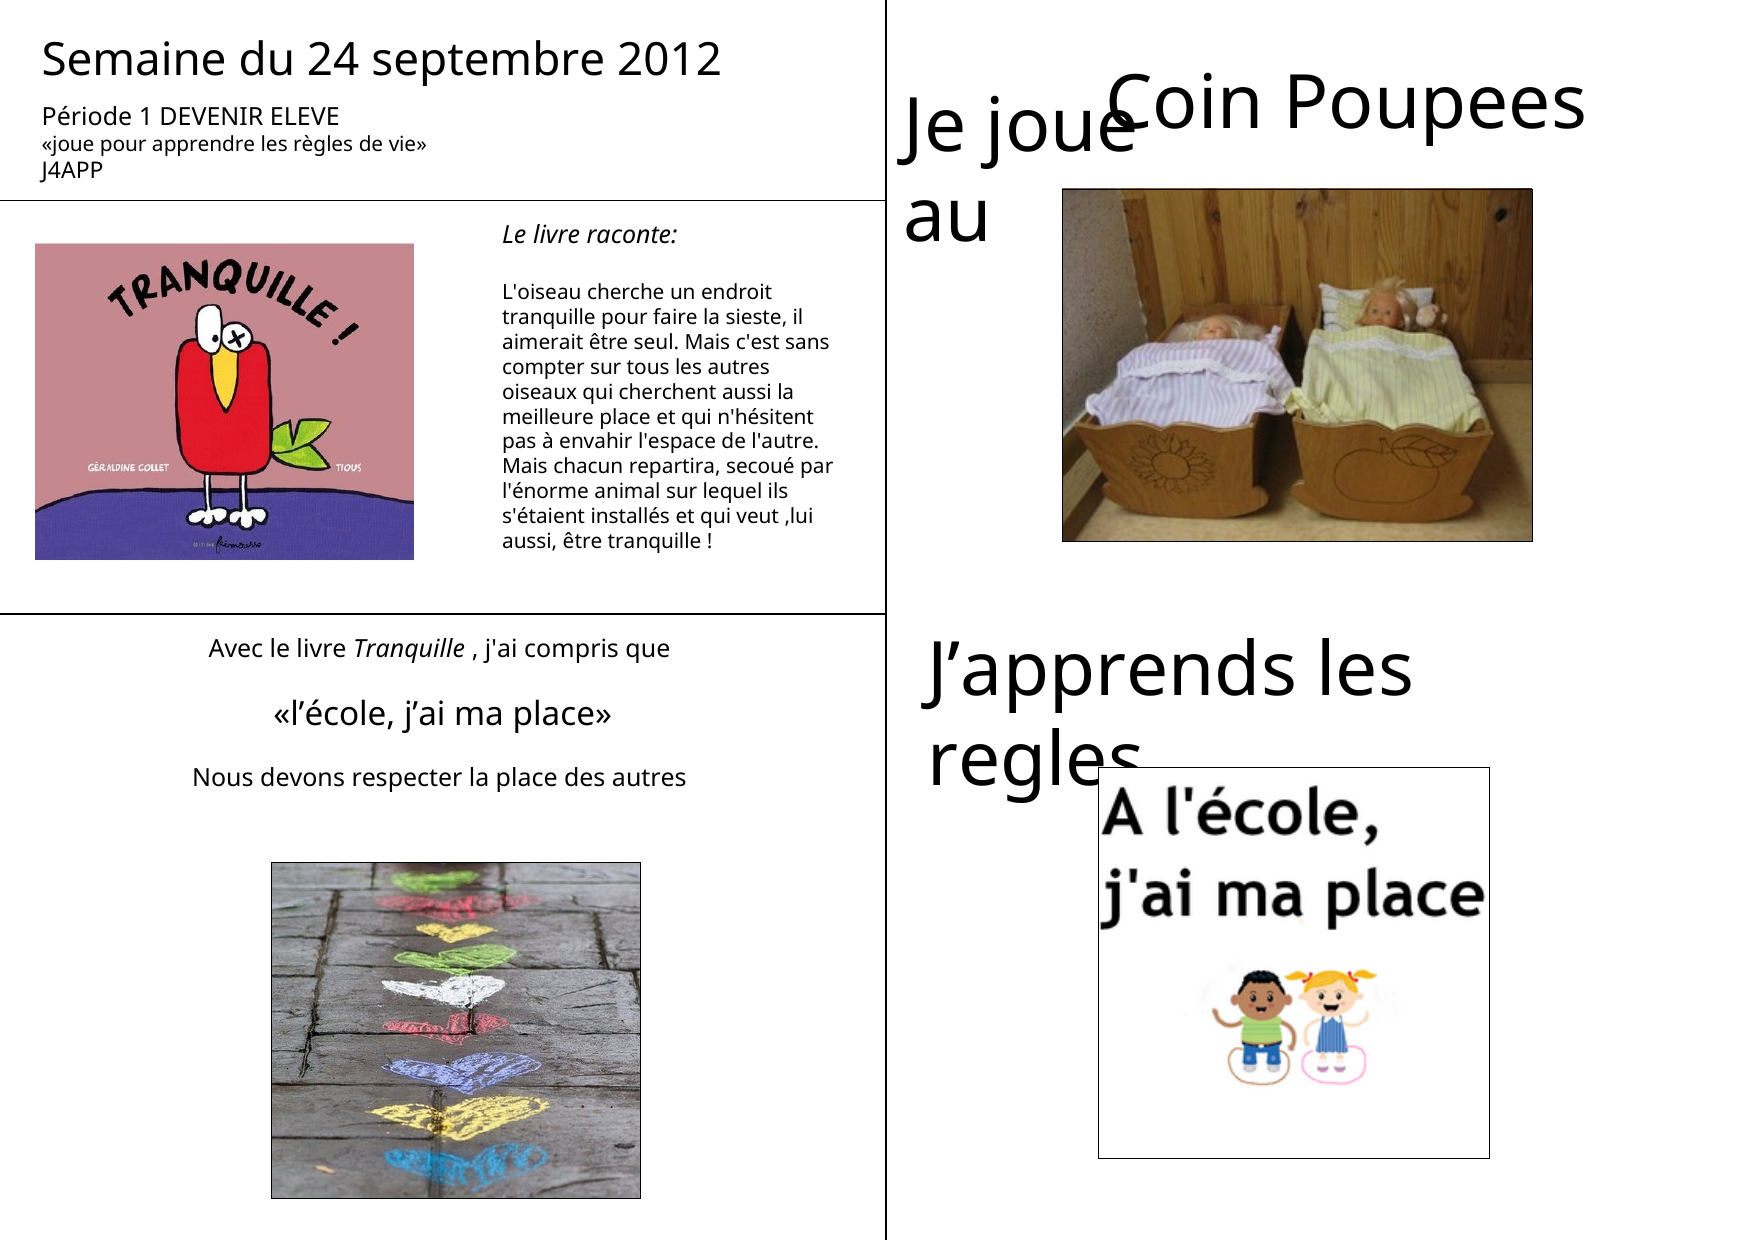

Semaine du 24 septembre 2012
Coin Poupees
Je joue au
Période 1 DEVENIR ELEVE
«joue pour apprendre les règles de vie»
J4APP
Le livre raconte:
L'oiseau cherche un endroit tranquille pour faire la sieste, il aimerait être seul. Mais c'est sans compter sur tous les autres oiseaux qui cherchent aussi la meilleure place et qui n'hésitent pas à envahir l'espace de l'autre. Mais chacun repartira, secoué par l'énorme animal sur lequel ils s'étaient installés et qui veut ,lui aussi, être tranquille !
J’apprends les regles
Avec le livre Tranquille , j'ai compris que
«l’école, j’ai ma place»
Nous devons respecter la place des autres